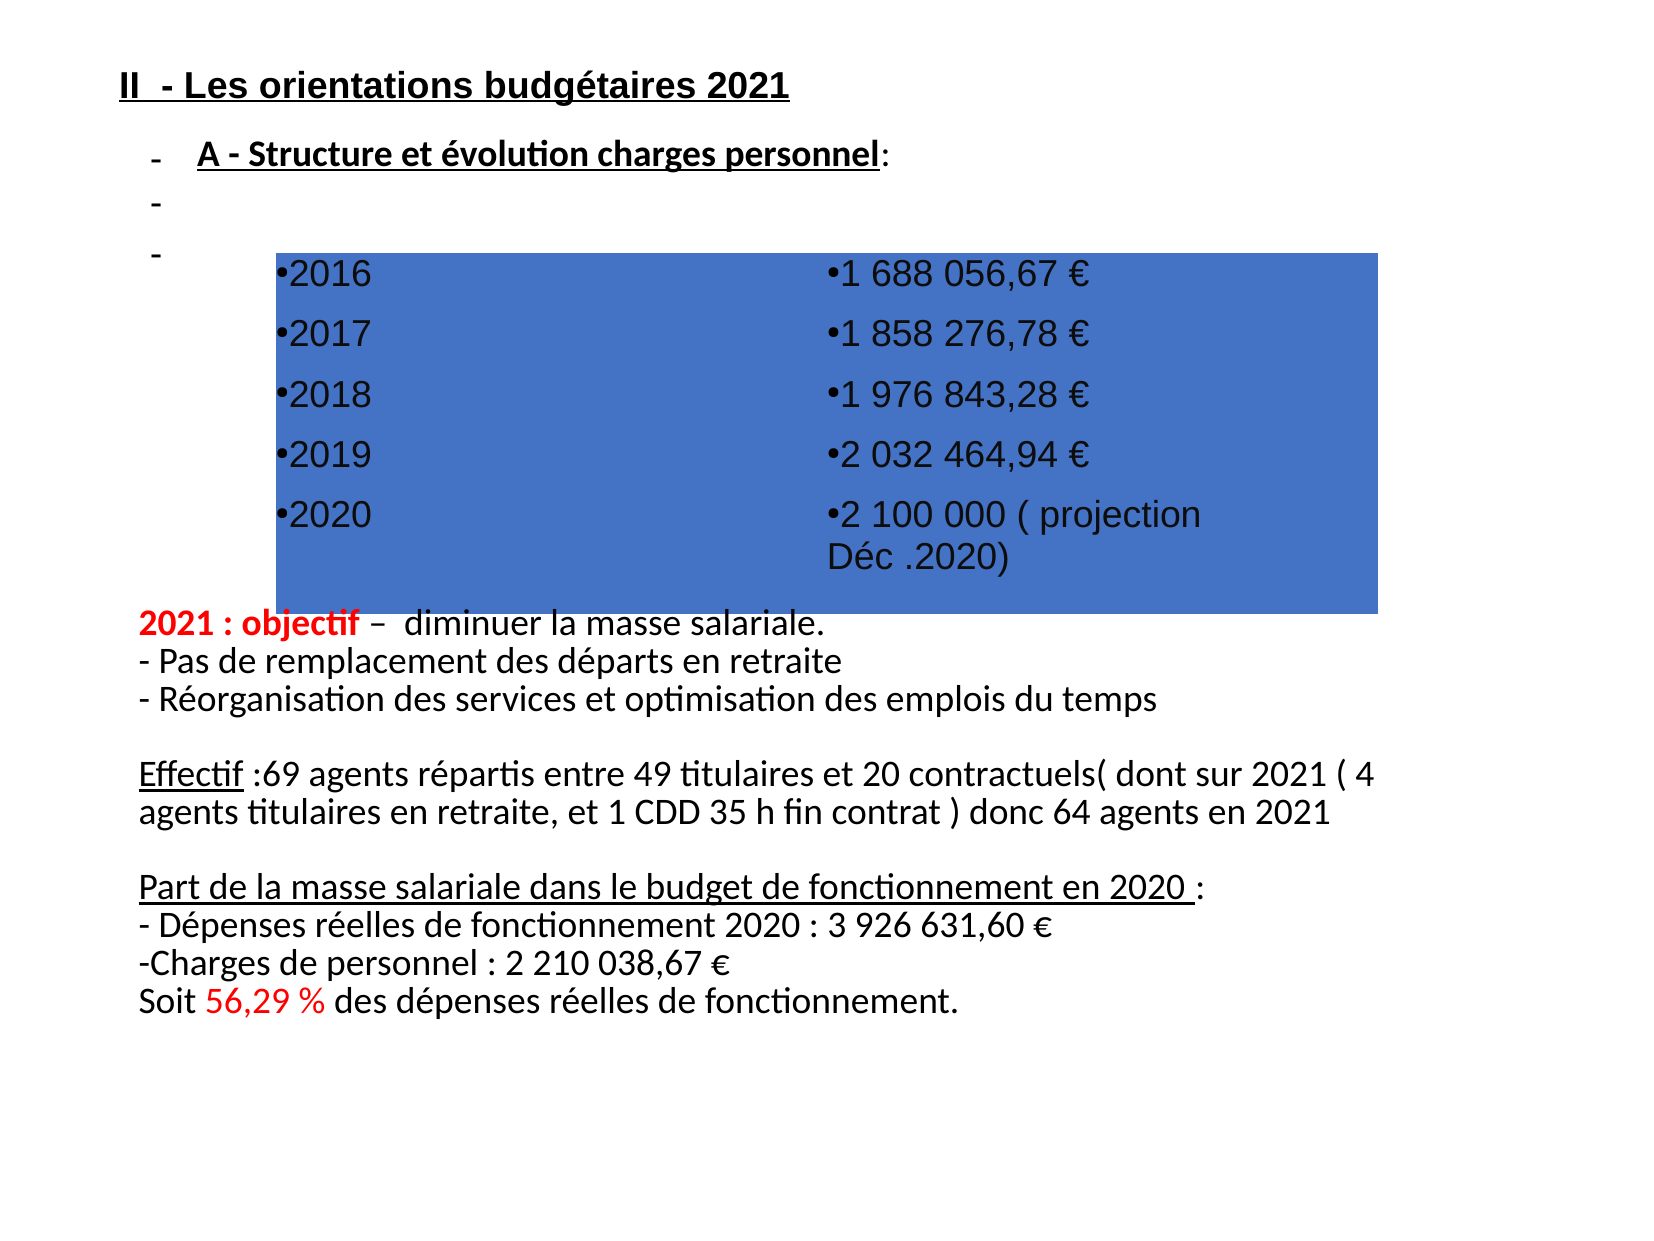

# II - Les orientations budgétaires 2021
A - Structure et évolution charges personnel:
| 2016 | 1 688 056,67 € |
| --- | --- |
| 2017 | 1 858 276,78 € |
| 2018 | 1 976 843,28 € |
| 2019 | 2 032 464,94 € |
| 2020 | 2 100 000 ( projection Déc .2020) |
2021 : objectif – diminuer la masse salariale.
- Pas de remplacement des départs en retraite
- Réorganisation des services et optimisation des emplois du temps
Effectif :69 agents répartis entre 49 titulaires et 20 contractuels( dont sur 2021 ( 4 agents titulaires en retraite, et 1 CDD 35 h fin contrat ) donc 64 agents en 2021
Part de la masse salariale dans le budget de fonctionnement en 2020 :
- Dépenses réelles de fonctionnement 2020 : 3 926 631,60 €
-Charges de personnel : 2 210 038,67 €
Soit 56,29 % des dépenses réelles de fonctionnement.